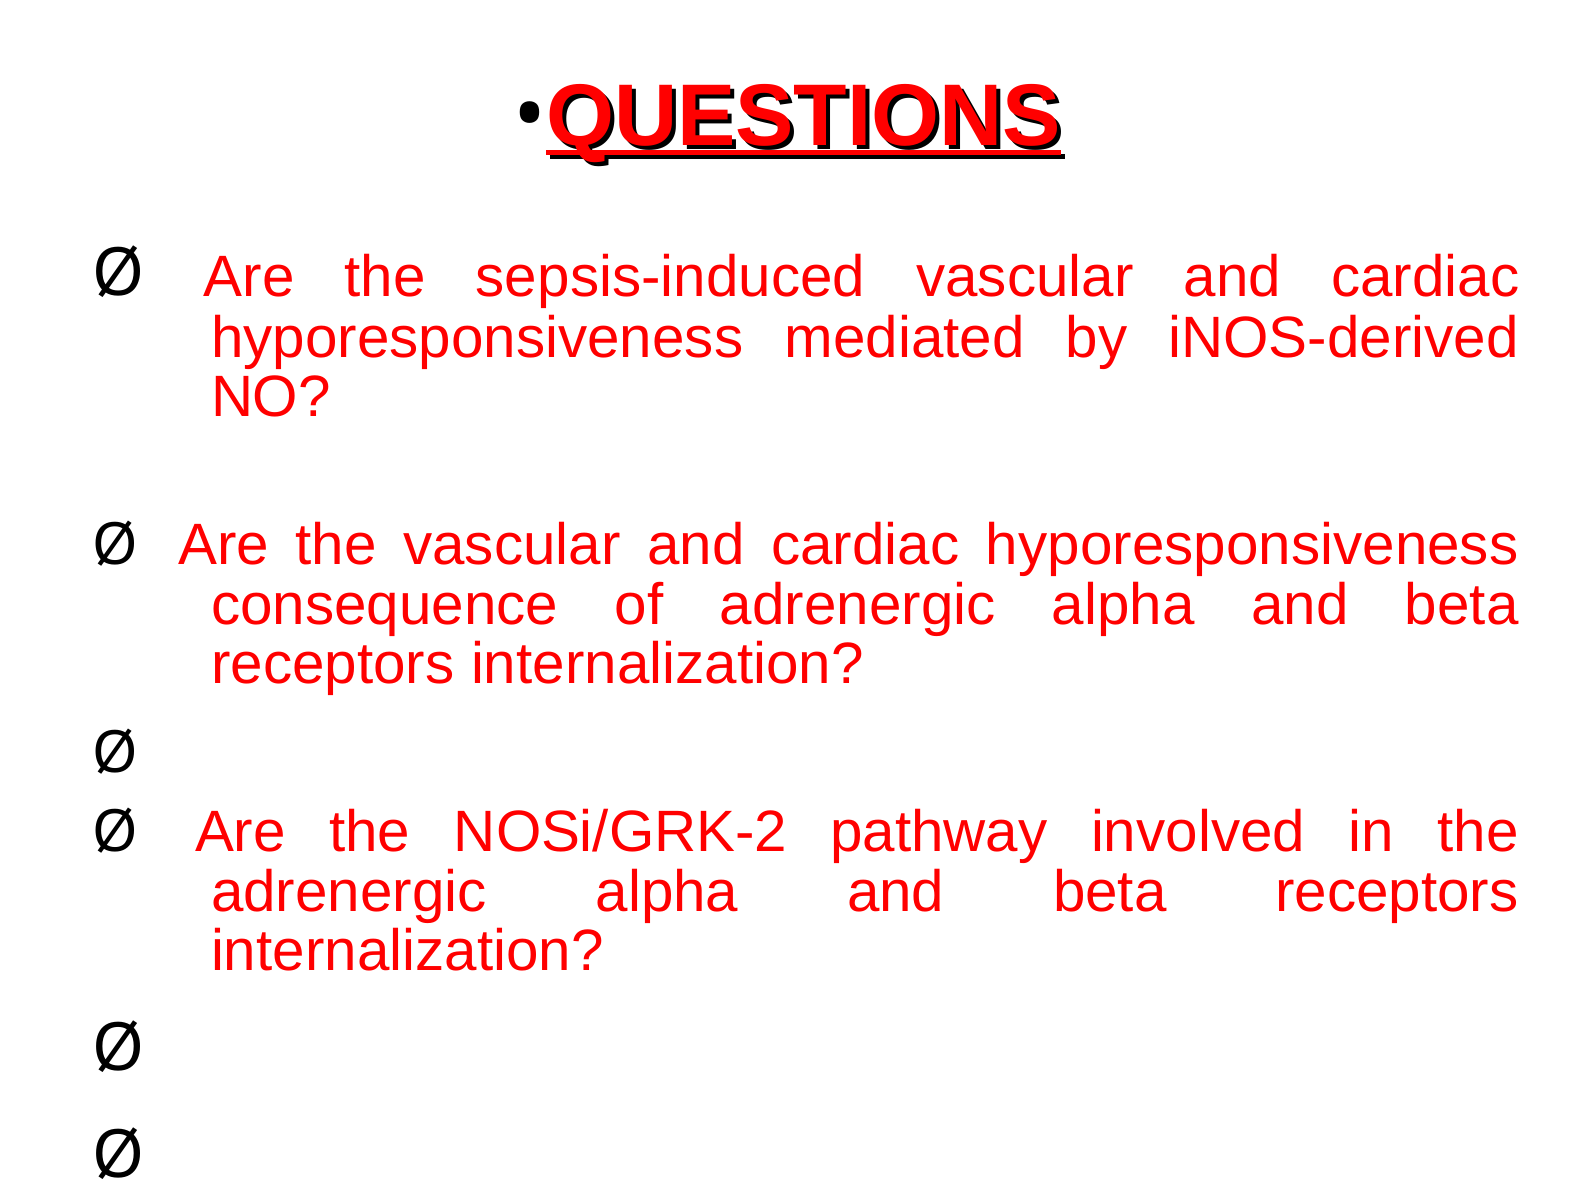

QUESTIONS
 Are the sepsis-induced vascular and cardiac hyporesponsiveness mediated by iNOS-derived NO?
 Are the vascular and cardiac hyporesponsiveness consequence of adrenergic alpha and beta receptors internalization?
 Are the NOSi/GRK-2 pathway involved in the adrenergic alpha and beta receptors internalization?